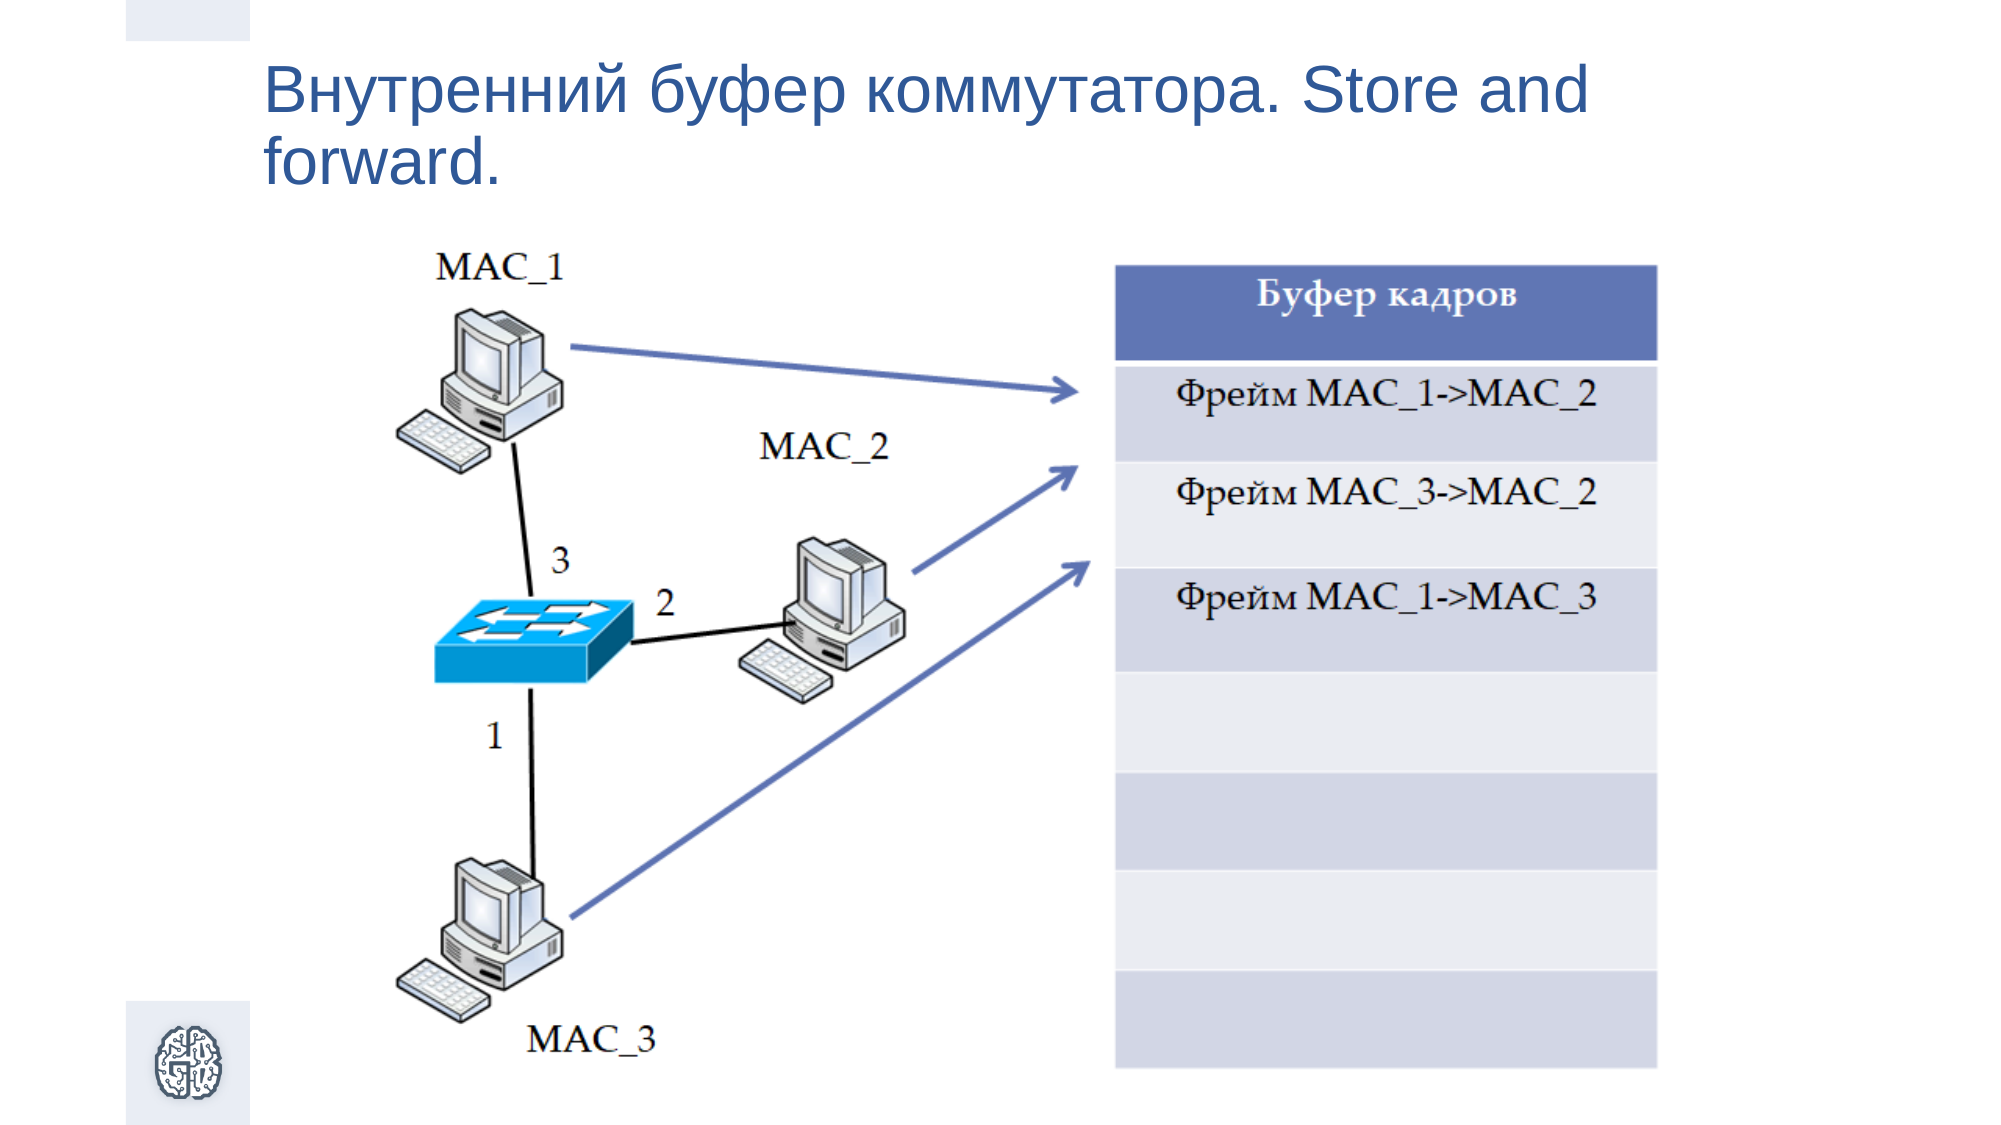

# Внутренний буфер коммутатора. Store and forward.